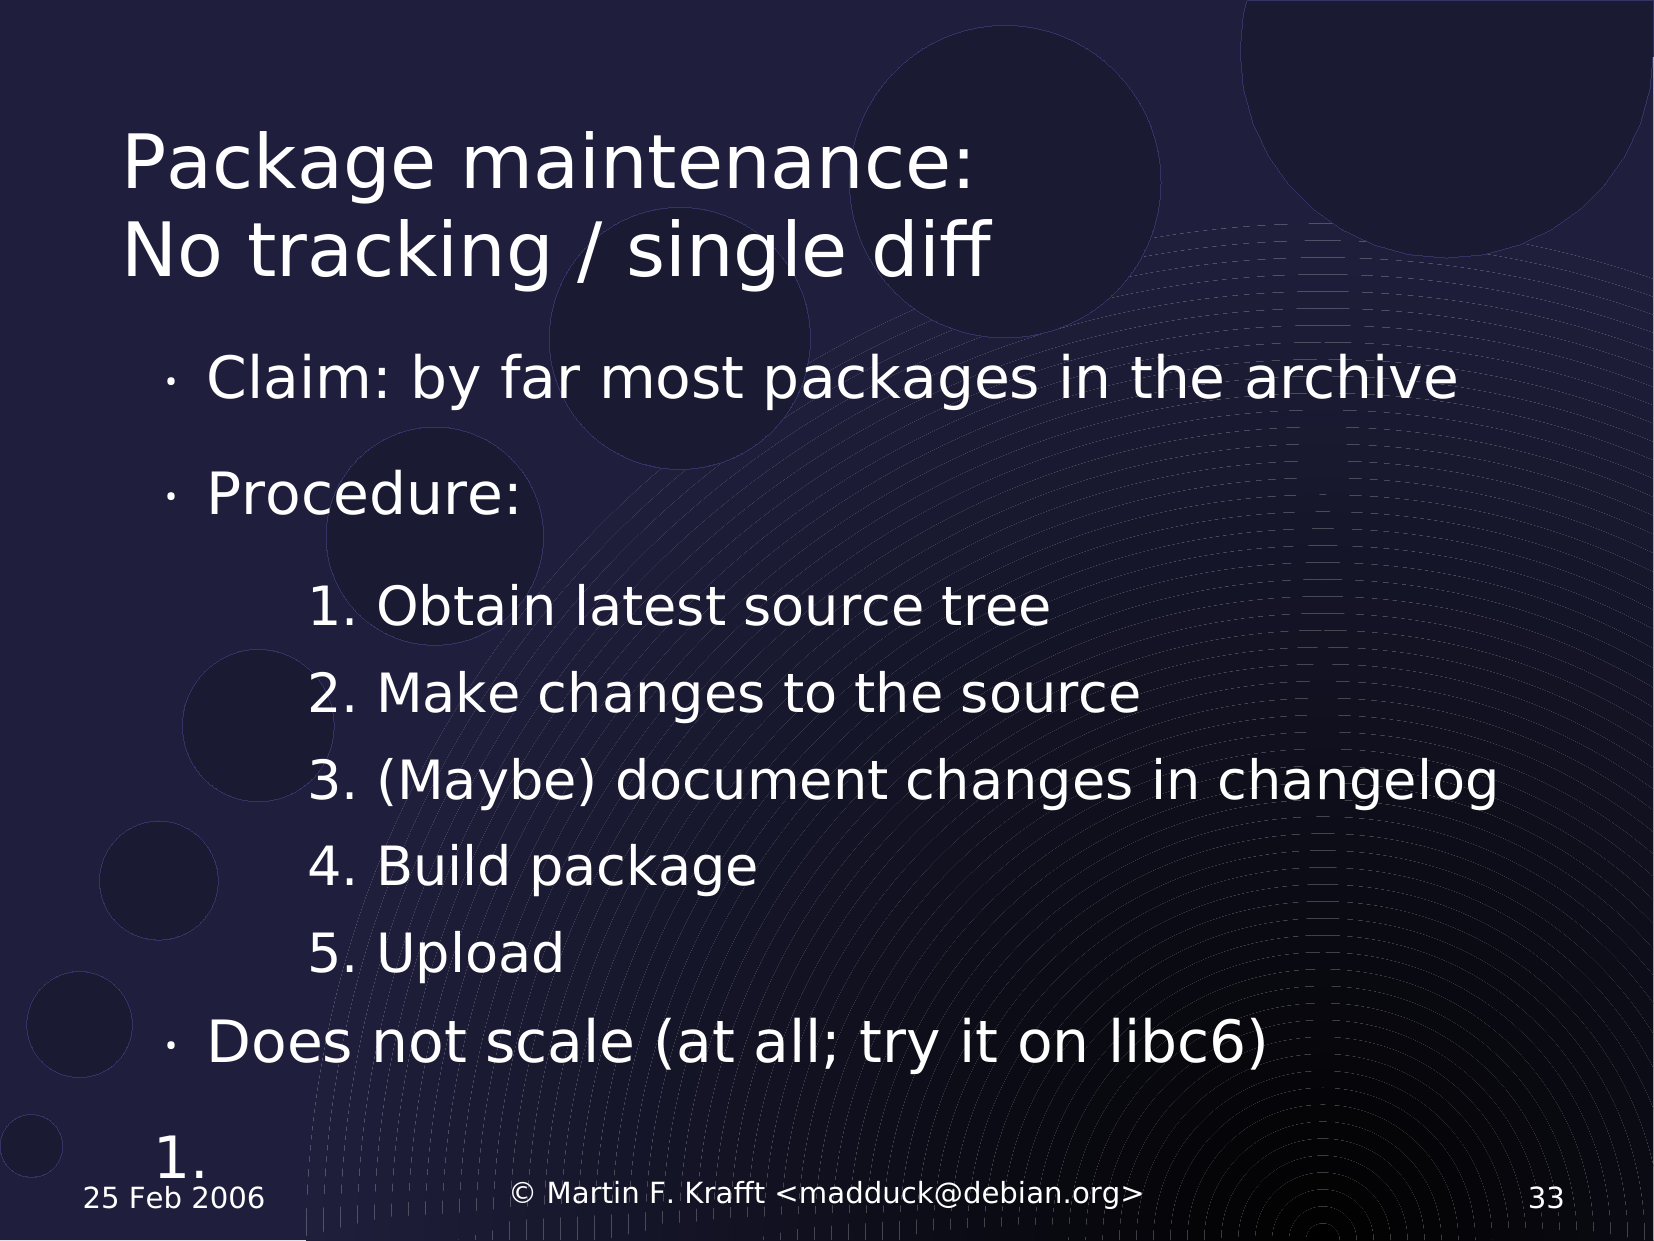

# Package maintenance: No tracking / single diff
Claim: by far most packages in the archive
Procedure:
 Obtain latest source tree
 Make changes to the source
 (Maybe) document changes in changelog
 Build package
 Upload
Does not scale (at all; try it on libc6)
© Martin F. Krafft <madduck@debian.org>
25 Feb 2006
33